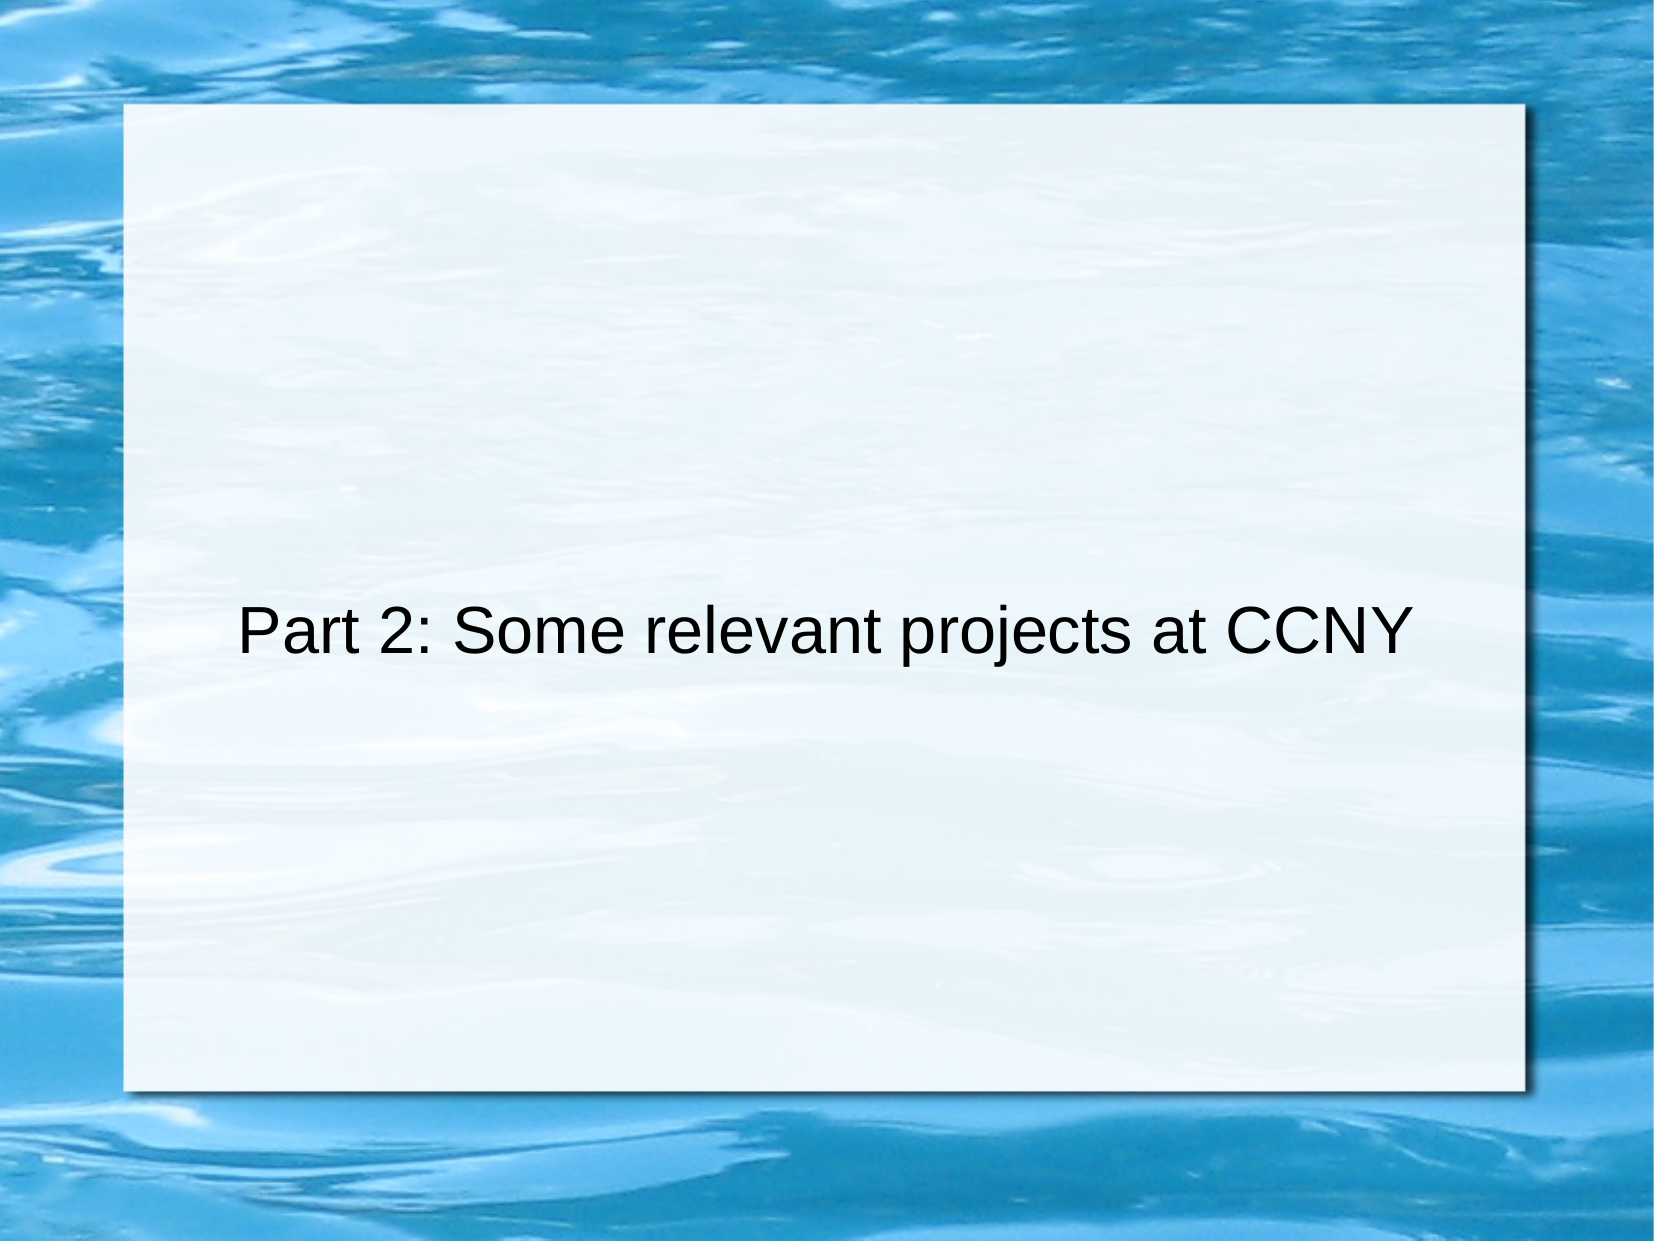

# Part 2: Some relevant projects at CCNY